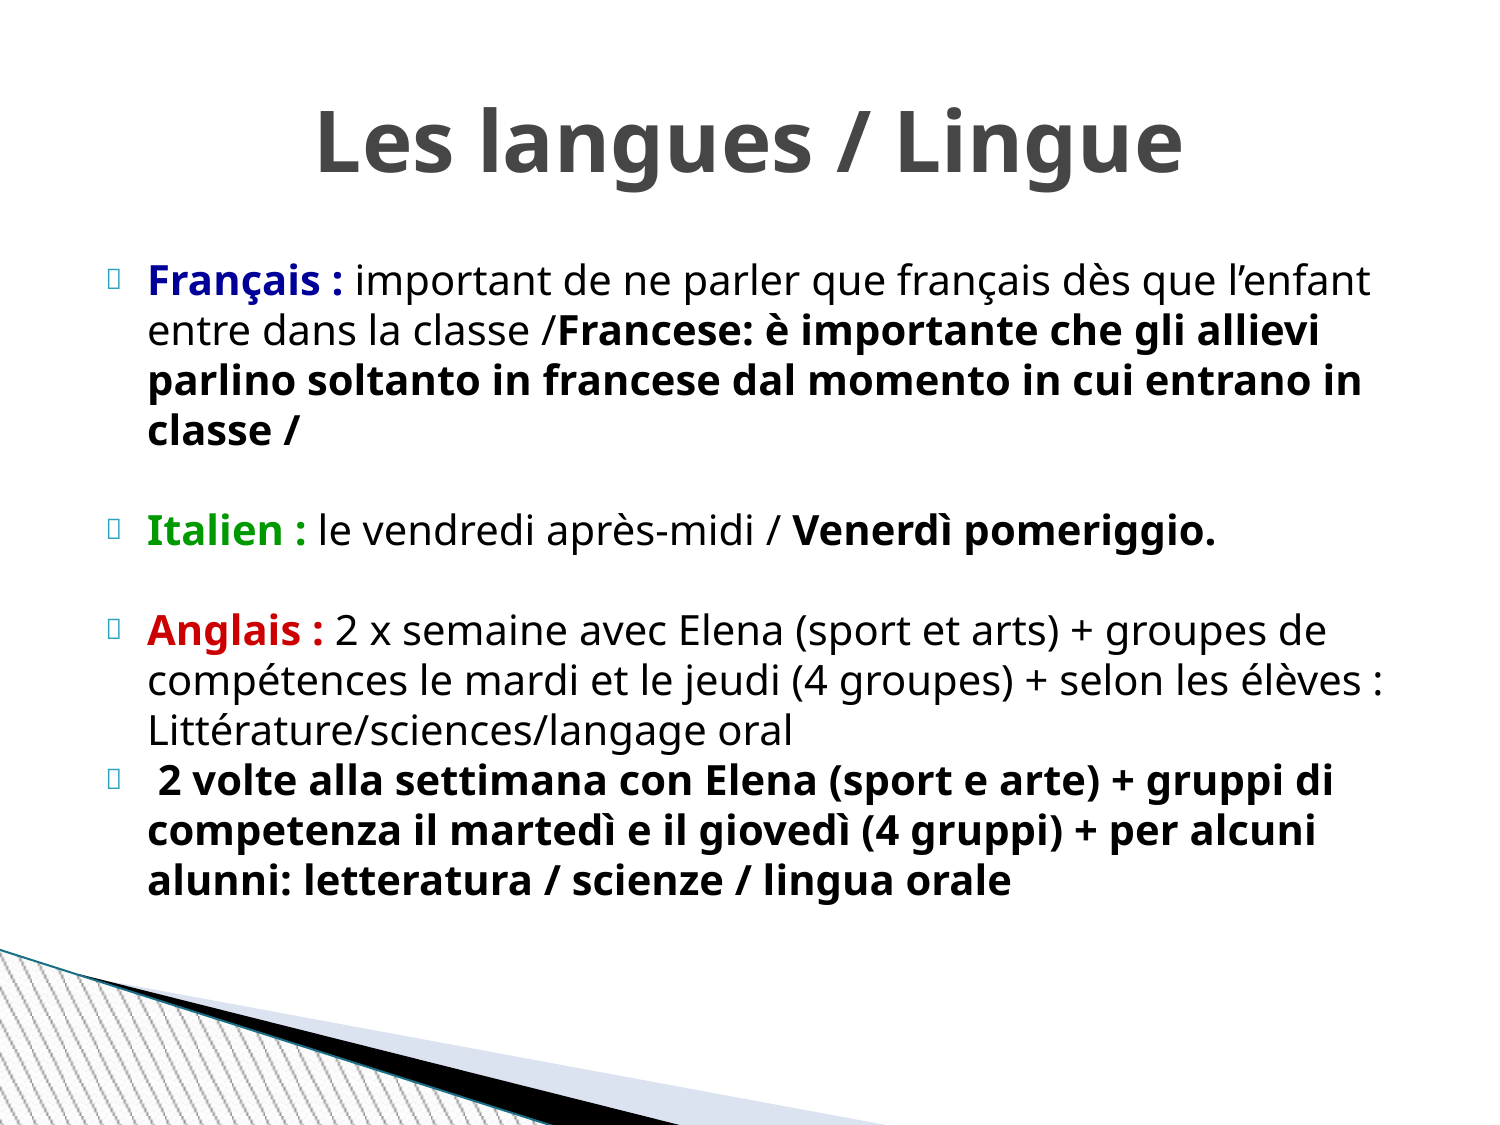

Les langues / Lingue
Français : important de ne parler que français dès que l’enfant entre dans la classe /Francese: è importante che gli allievi parlino soltanto in francese dal momento in cui entrano in classe /
Italien : le vendredi après-midi / Venerdì pomeriggio.
Anglais : 2 x semaine avec Elena (sport et arts) + groupes de compétences le mardi et le jeudi (4 groupes) + selon les élèves : Littérature/sciences/langage oral
 2 volte alla settimana con Elena (sport e arte) + gruppi di competenza il martedì e il giovedì (4 gruppi) + per alcuni alunni: letteratura / scienze / lingua orale